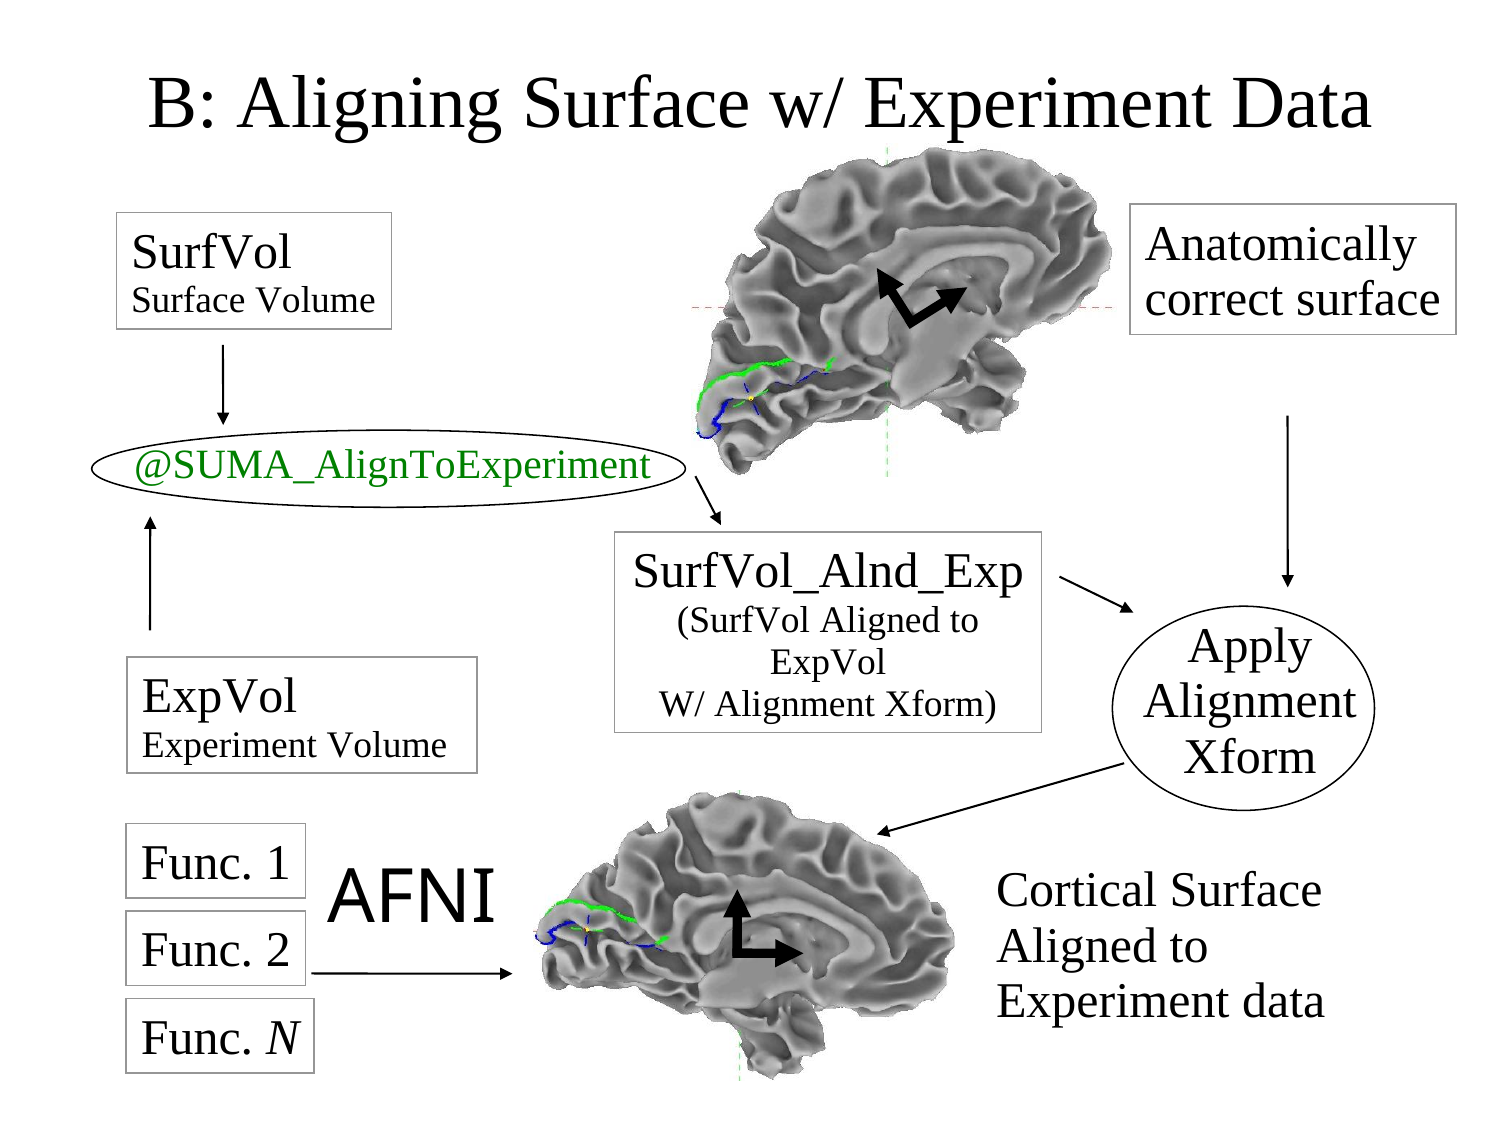

# B: Aligning Surface w/ Experiment Data
Anatomically
correct surface
SurfVol
Surface Volume
@SUMA_AlignToExperiment
SurfVol_Alnd_Exp
(SurfVol Aligned to ExpVol
W/ Alignment Xform)
Apply
Alignment Xform
ExpVol
Experiment Volume
Func. 1
AFNI
Cortical Surface Aligned to Experiment data
Func. 2
Func. N